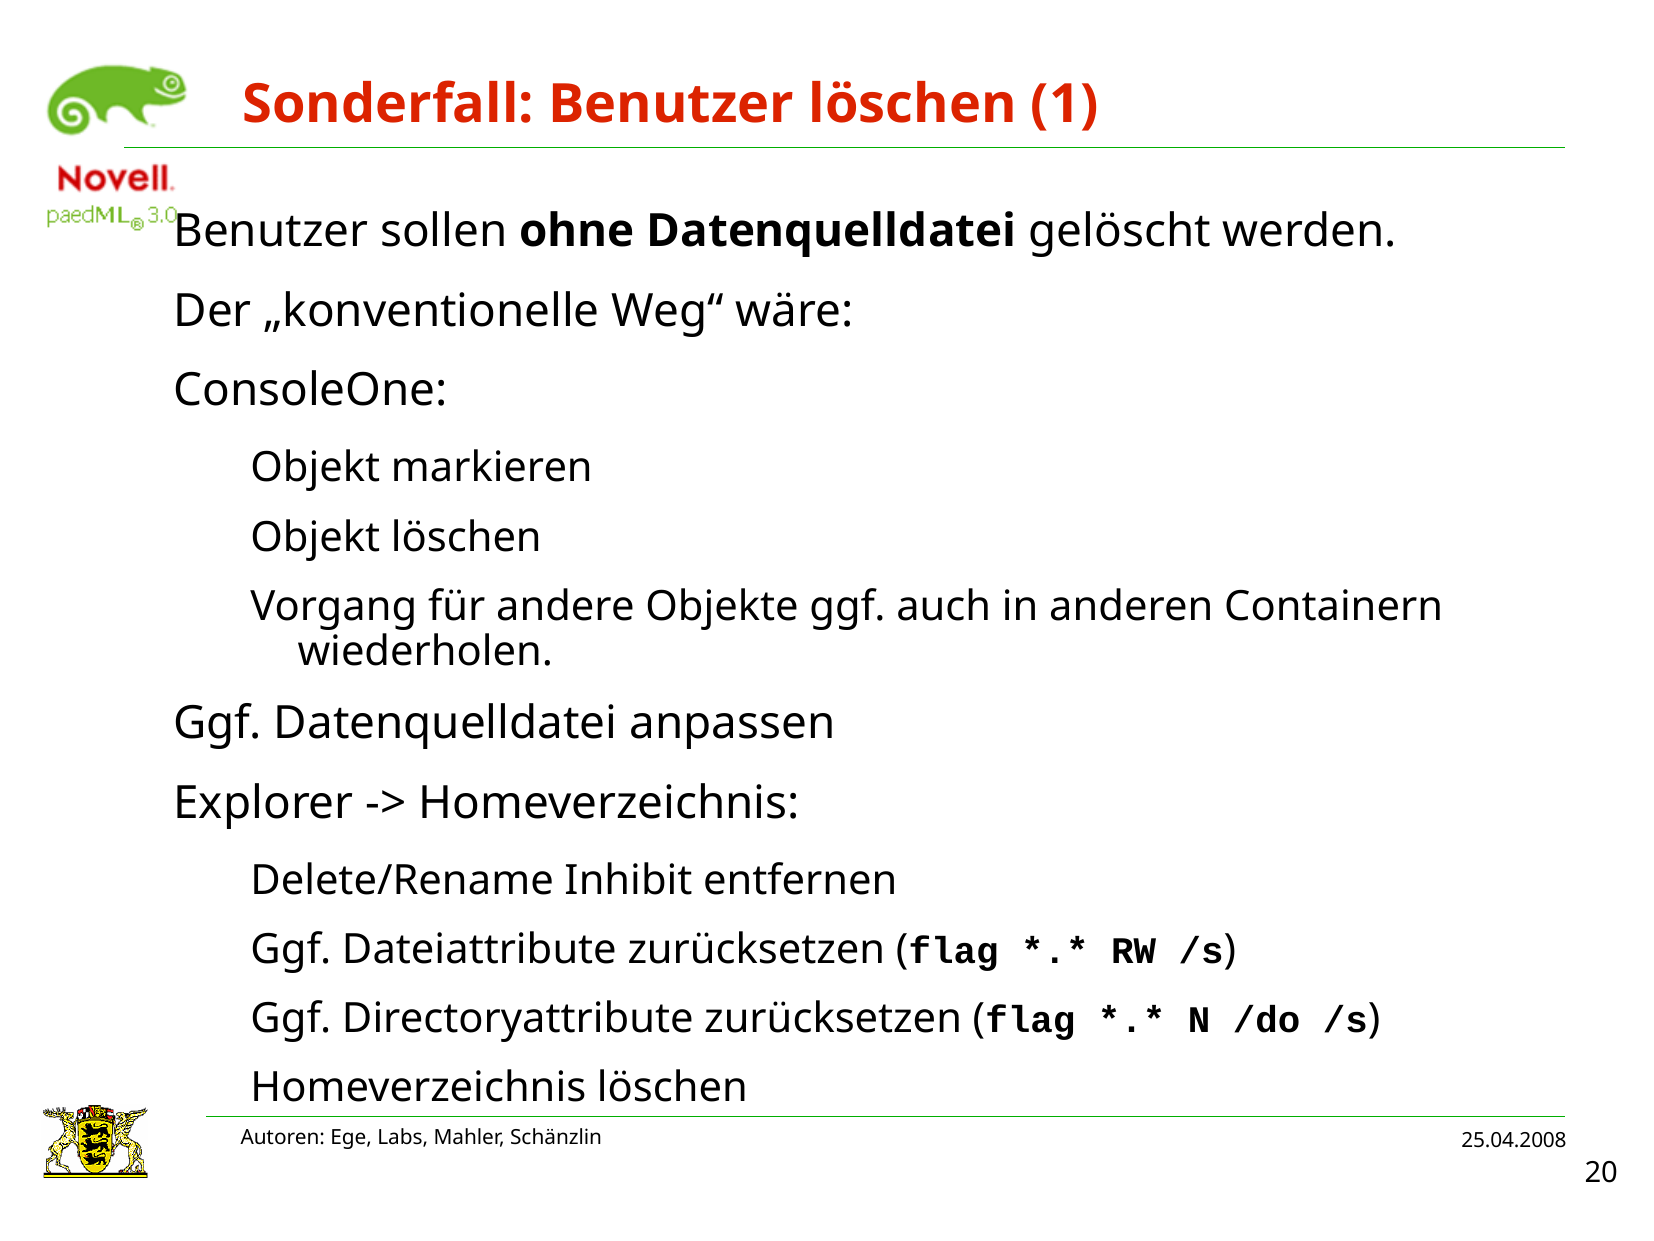

# Sonderfall: Benutzer löschen (1)
Benutzer sollen ohne Datenquelldatei gelöscht werden.
Der „konventionelle Weg“ wäre:
ConsoleOne:
Objekt markieren
Objekt löschen
Vorgang für andere Objekte ggf. auch in anderen Containern
wiederholen.
Ggf. Datenquelldatei anpassen
Explorer -> Homeverzeichnis:
Delete/Rename Inhibit entfernen
Ggf. Dateiattribute zurücksetzen (flag *.* RW /s)
Ggf. Directoryattribute zurücksetzen (flag *.* N /do /s)
Homeverzeichnis löschen
Autoren: Ege, Labs, Mahler, Schänzlin
25.04.2008
20